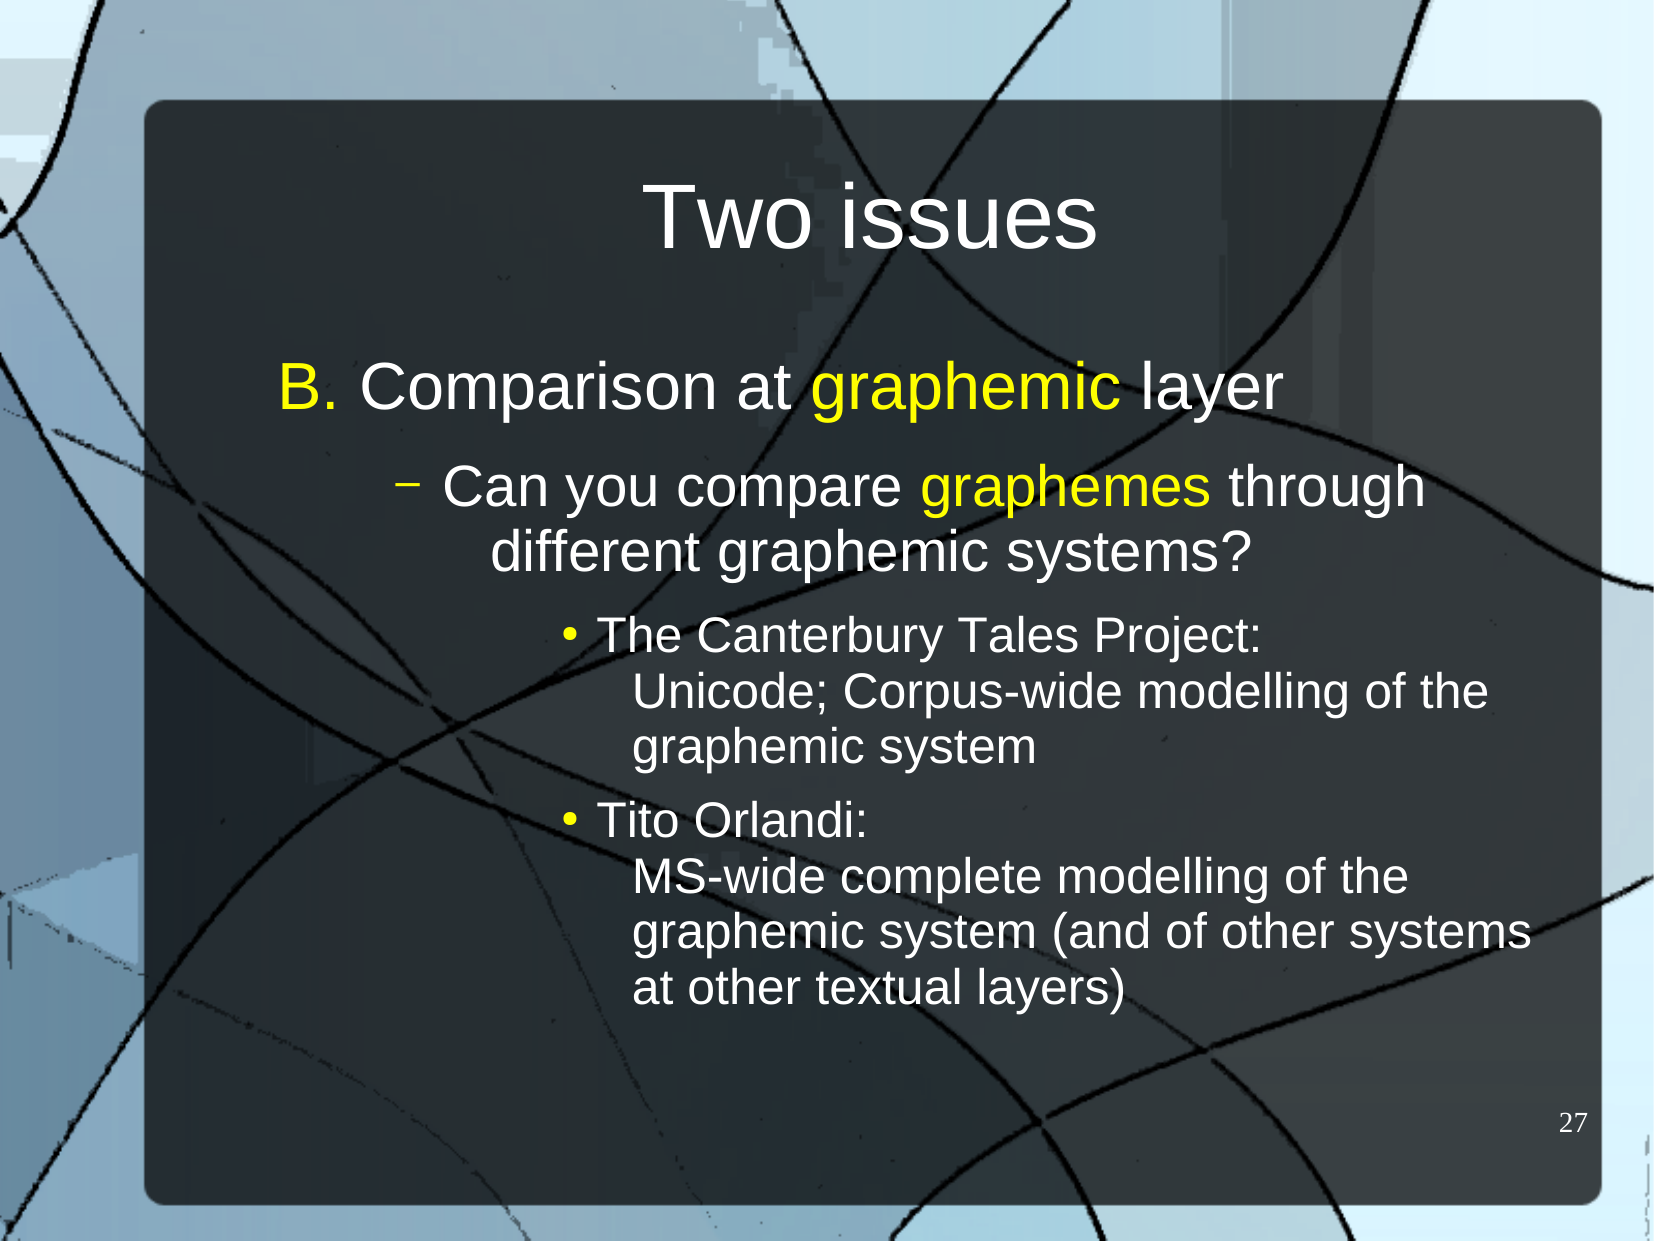

# Two issues
B. Comparison at graphemic layer
Can you compare graphemes through different graphemic systems?
The Canterbury Tales Project:
Unicode; Corpus-wide modelling of the graphemic system
Tito Orlandi:
MS-wide complete modelling of the graphemic system (and of other systems at other textual layers)
27